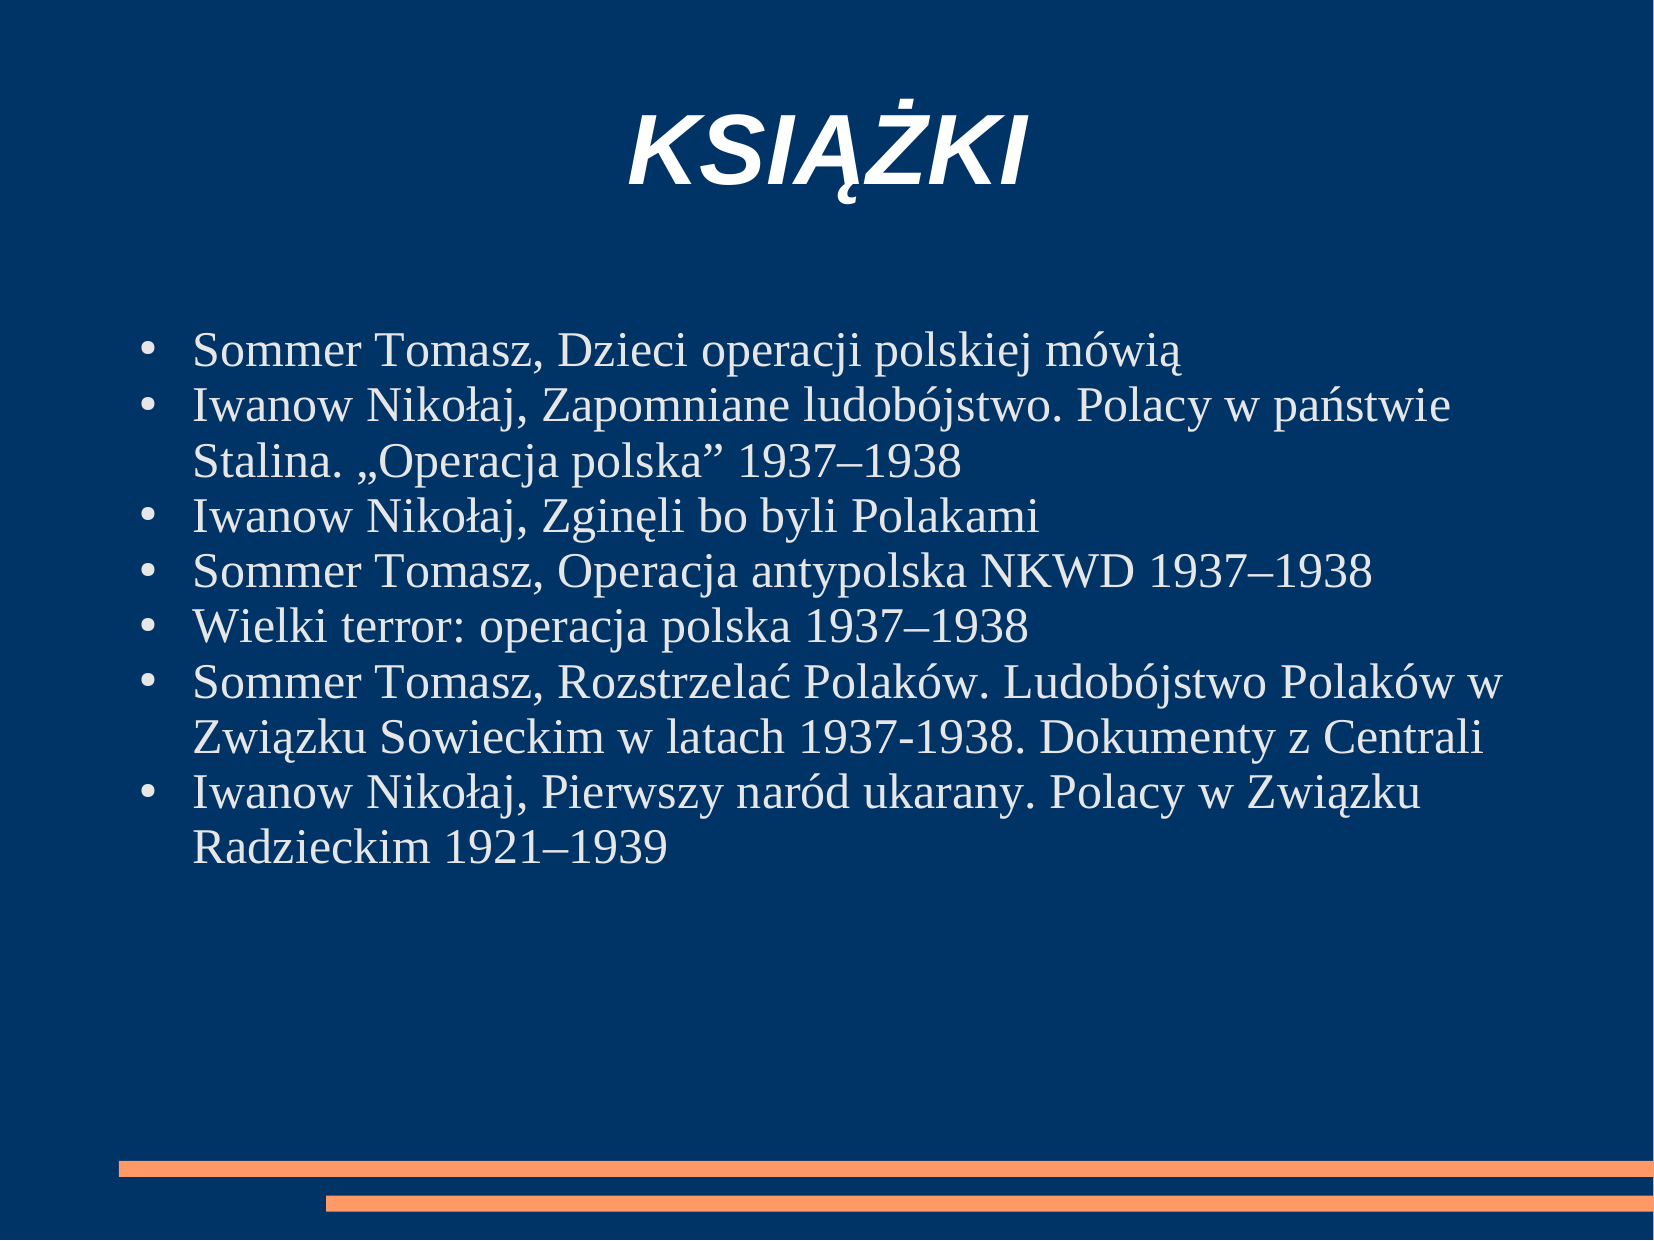

# KSIĄŻKI
Sommer Tomasz, Dzieci operacji polskiej mówią
Iwanow Nikołaj, Zapomniane ludobójstwo. Polacy w państwie Stalina. „Operacja polska” 1937–1938
Iwanow Nikołaj, Zginęli bo byli Polakami
Sommer Tomasz, Operacja antypolska NKWD 1937–1938
Wielki terror: operacja polska 1937–1938
Sommer Tomasz, Rozstrzelać Polaków. Ludobójstwo Polaków w Związku Sowieckim w latach 1937-1938. Dokumenty z Centrali
Iwanow Nikołaj, Pierwszy naród ukarany. Polacy w Związku Radzieckim 1921–1939